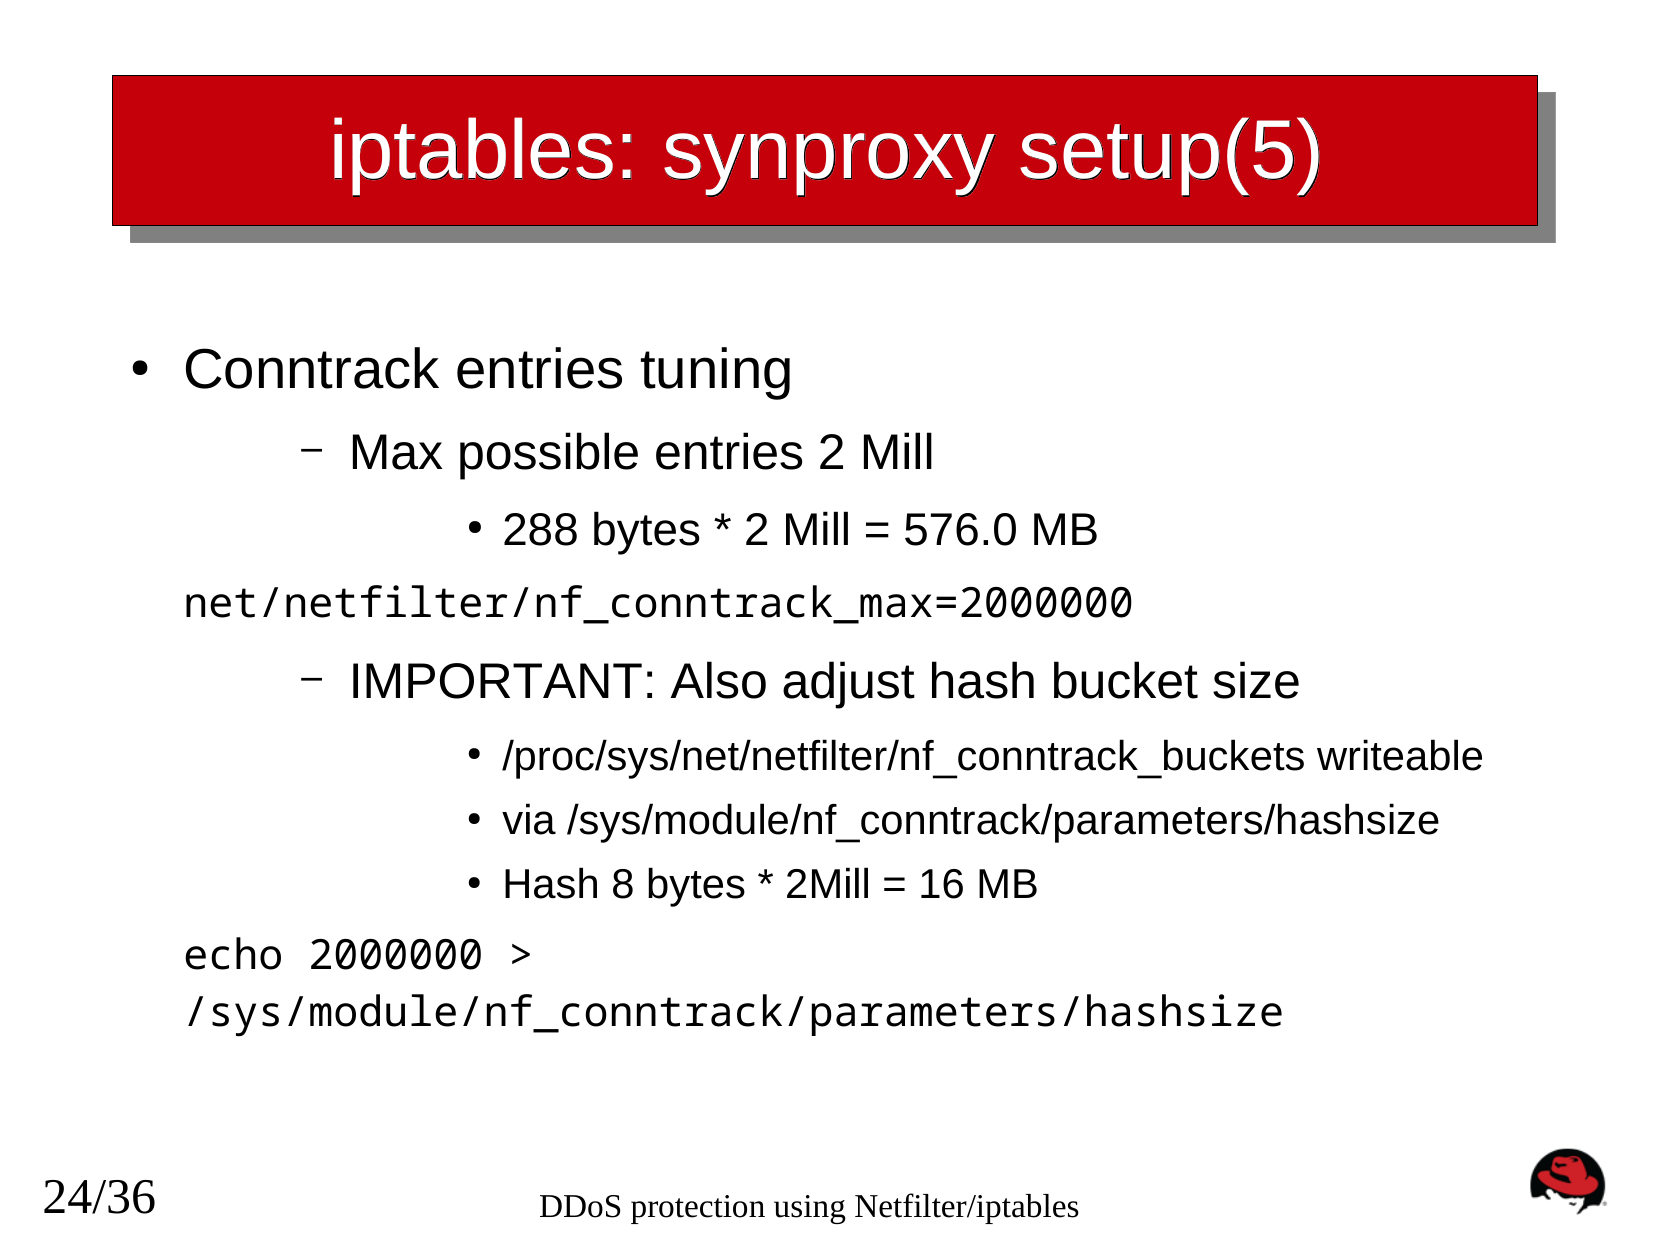

# iptables: synproxy setup(5)
Conntrack entries tuning
Max possible entries 2 Mill
288 bytes * 2 Mill = 576.0 MB
net/netfilter/nf_conntrack_max=2000000
IMPORTANT: Also adjust hash bucket size
/proc/sys/net/netfilter/nf_conntrack_buckets writeable
via /sys/module/nf_conntrack/parameters/hashsize
Hash 8 bytes * 2Mill = 16 MB
echo 2000000 > /sys/module/nf_conntrack/parameters/hashsize